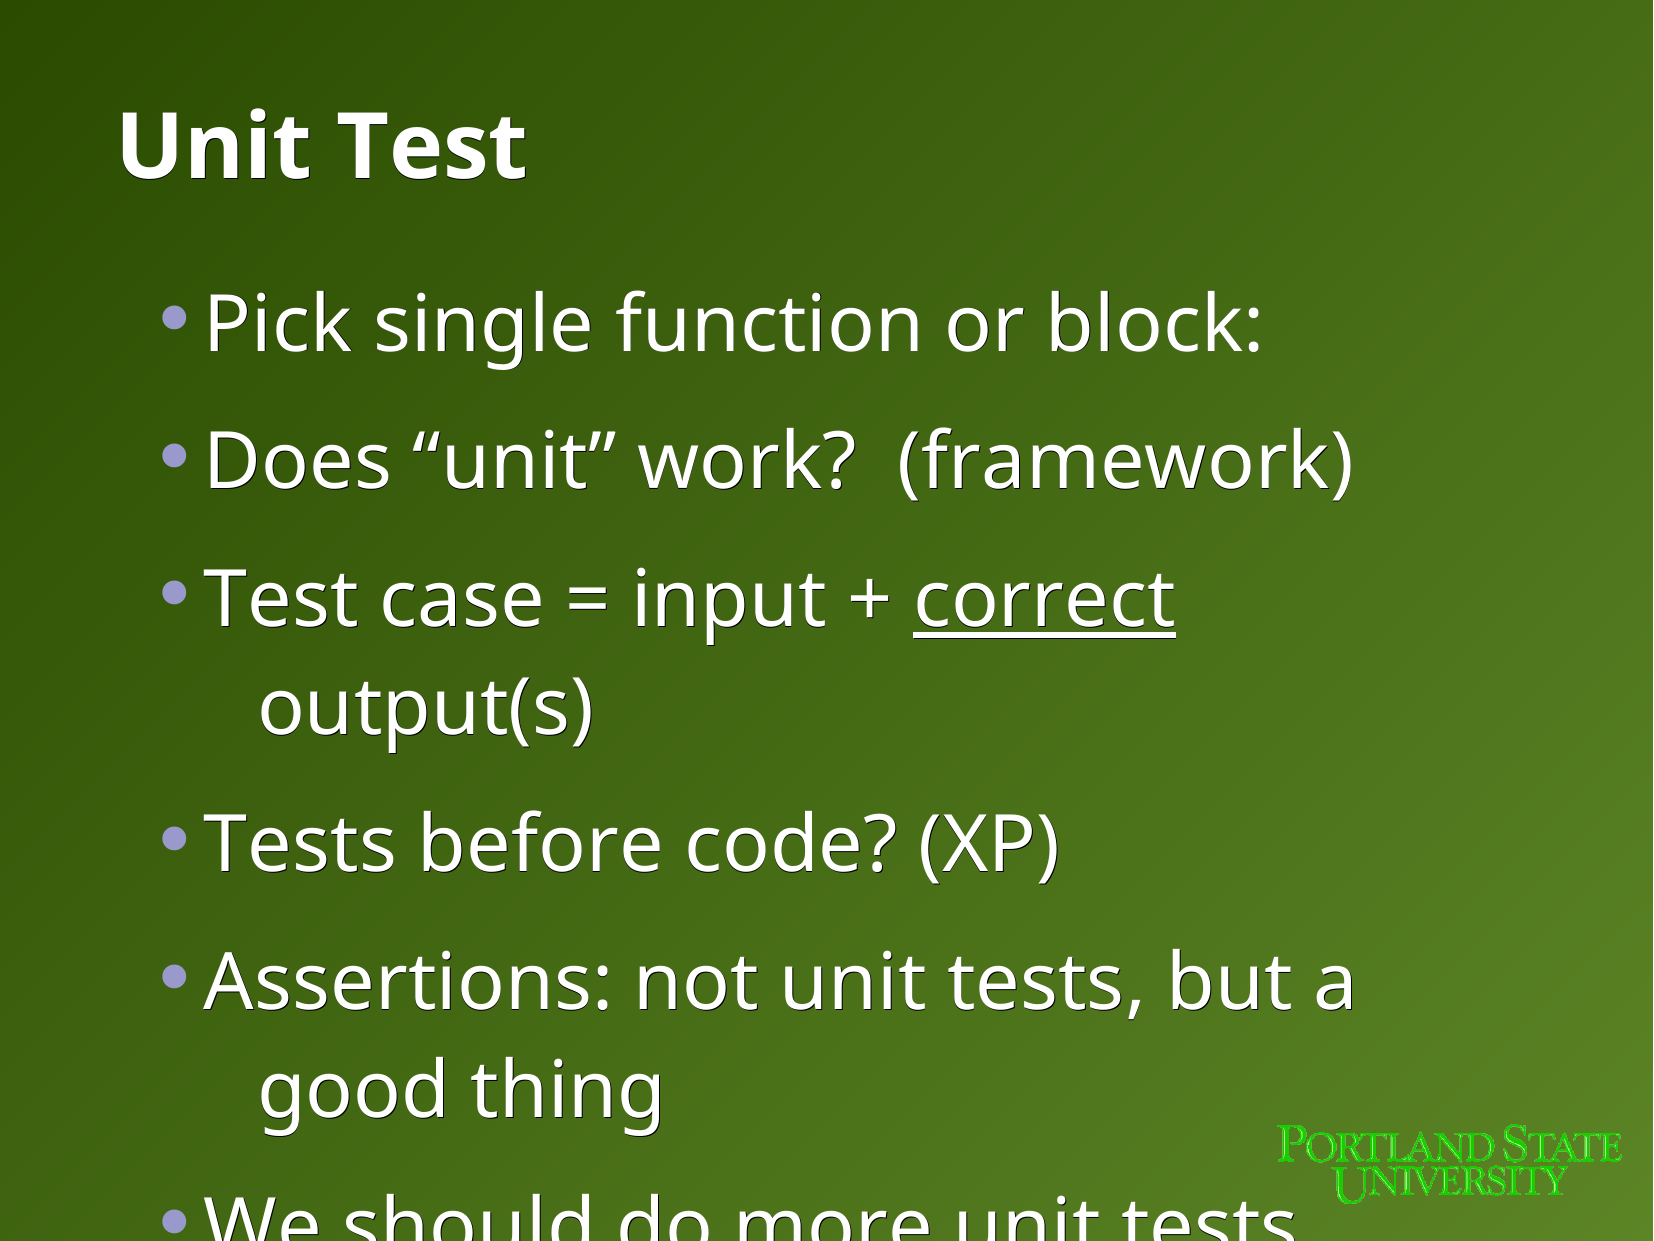

# Unit Test
Pick single function or block:
Does “unit” work? (framework)
Test case = input + correct output(s)
Tests before code? (XP)
Assertions: not unit tests, but a
good thing
We should do more unit tests